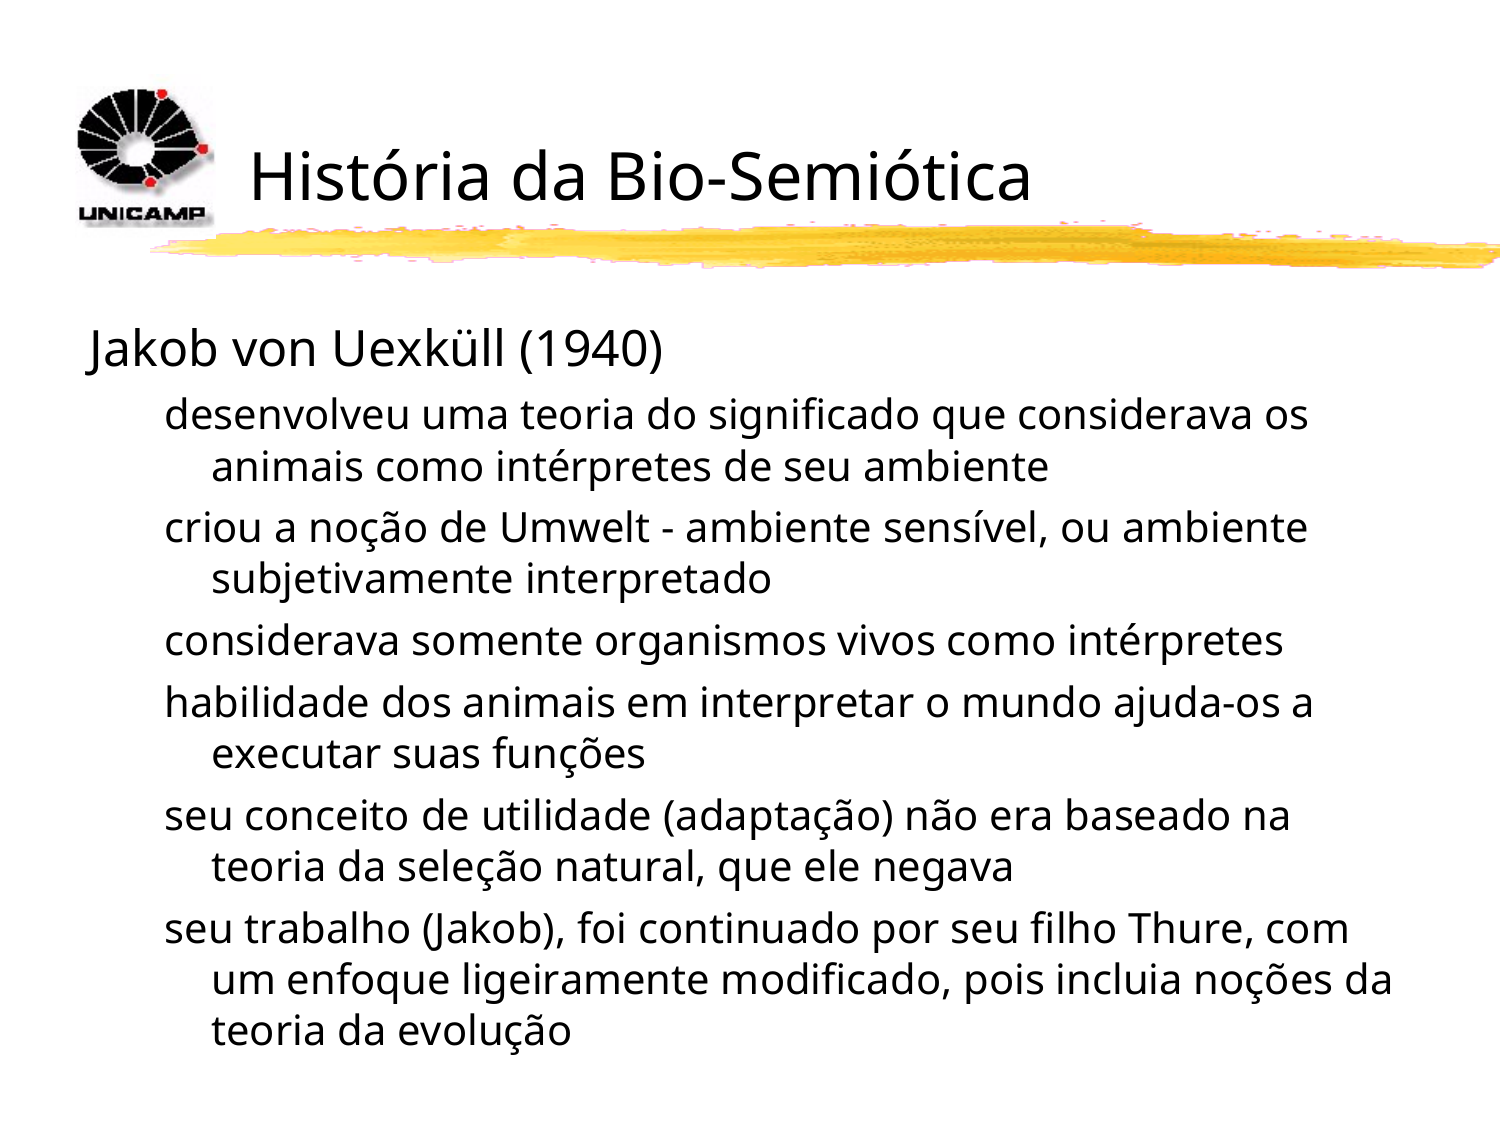

# História da Bio-Semiótica
Jakob von Uexküll (1940)
desenvolveu uma teoria do significado que considerava os animais como intérpretes de seu ambiente
criou a noção de Umwelt - ambiente sensível, ou ambiente subjetivamente interpretado
considerava somente organismos vivos como intérpretes
habilidade dos animais em interpretar o mundo ajuda-os a executar suas funções
seu conceito de utilidade (adaptação) não era baseado na teoria da seleção natural, que ele negava
seu trabalho (Jakob), foi continuado por seu filho Thure, com um enfoque ligeiramente modificado, pois incluia noções da teoria da evolução